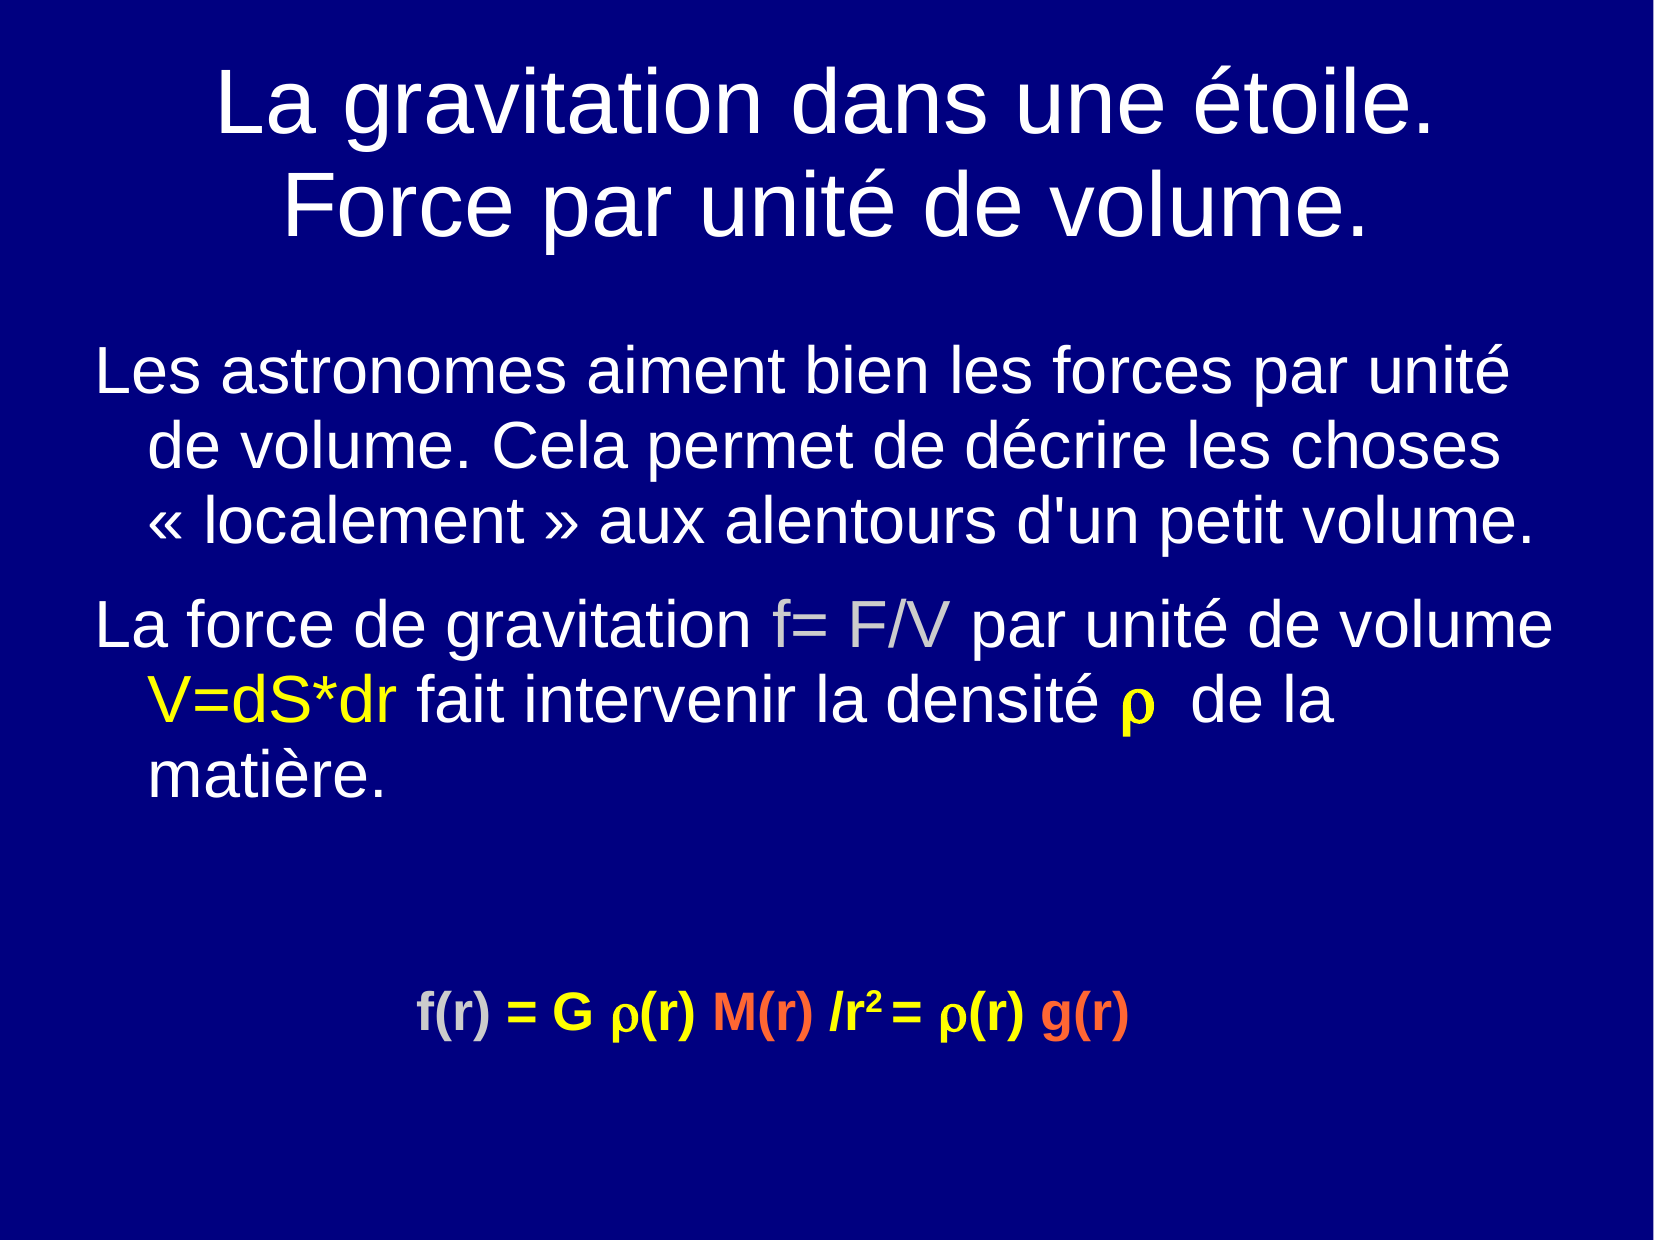

# La gravitation dans une étoile. Force par unité de volume.
Les astronomes aiment bien les forces par unité de volume. Cela permet de décrire les choses « localement » aux alentours d'un petit volume.
La force de gravitation f= F/V par unité de volume V=dS*dr fait intervenir la densité r de la matière.
f(r) = G r(r) M(r) /r2 = r(r) g(r)